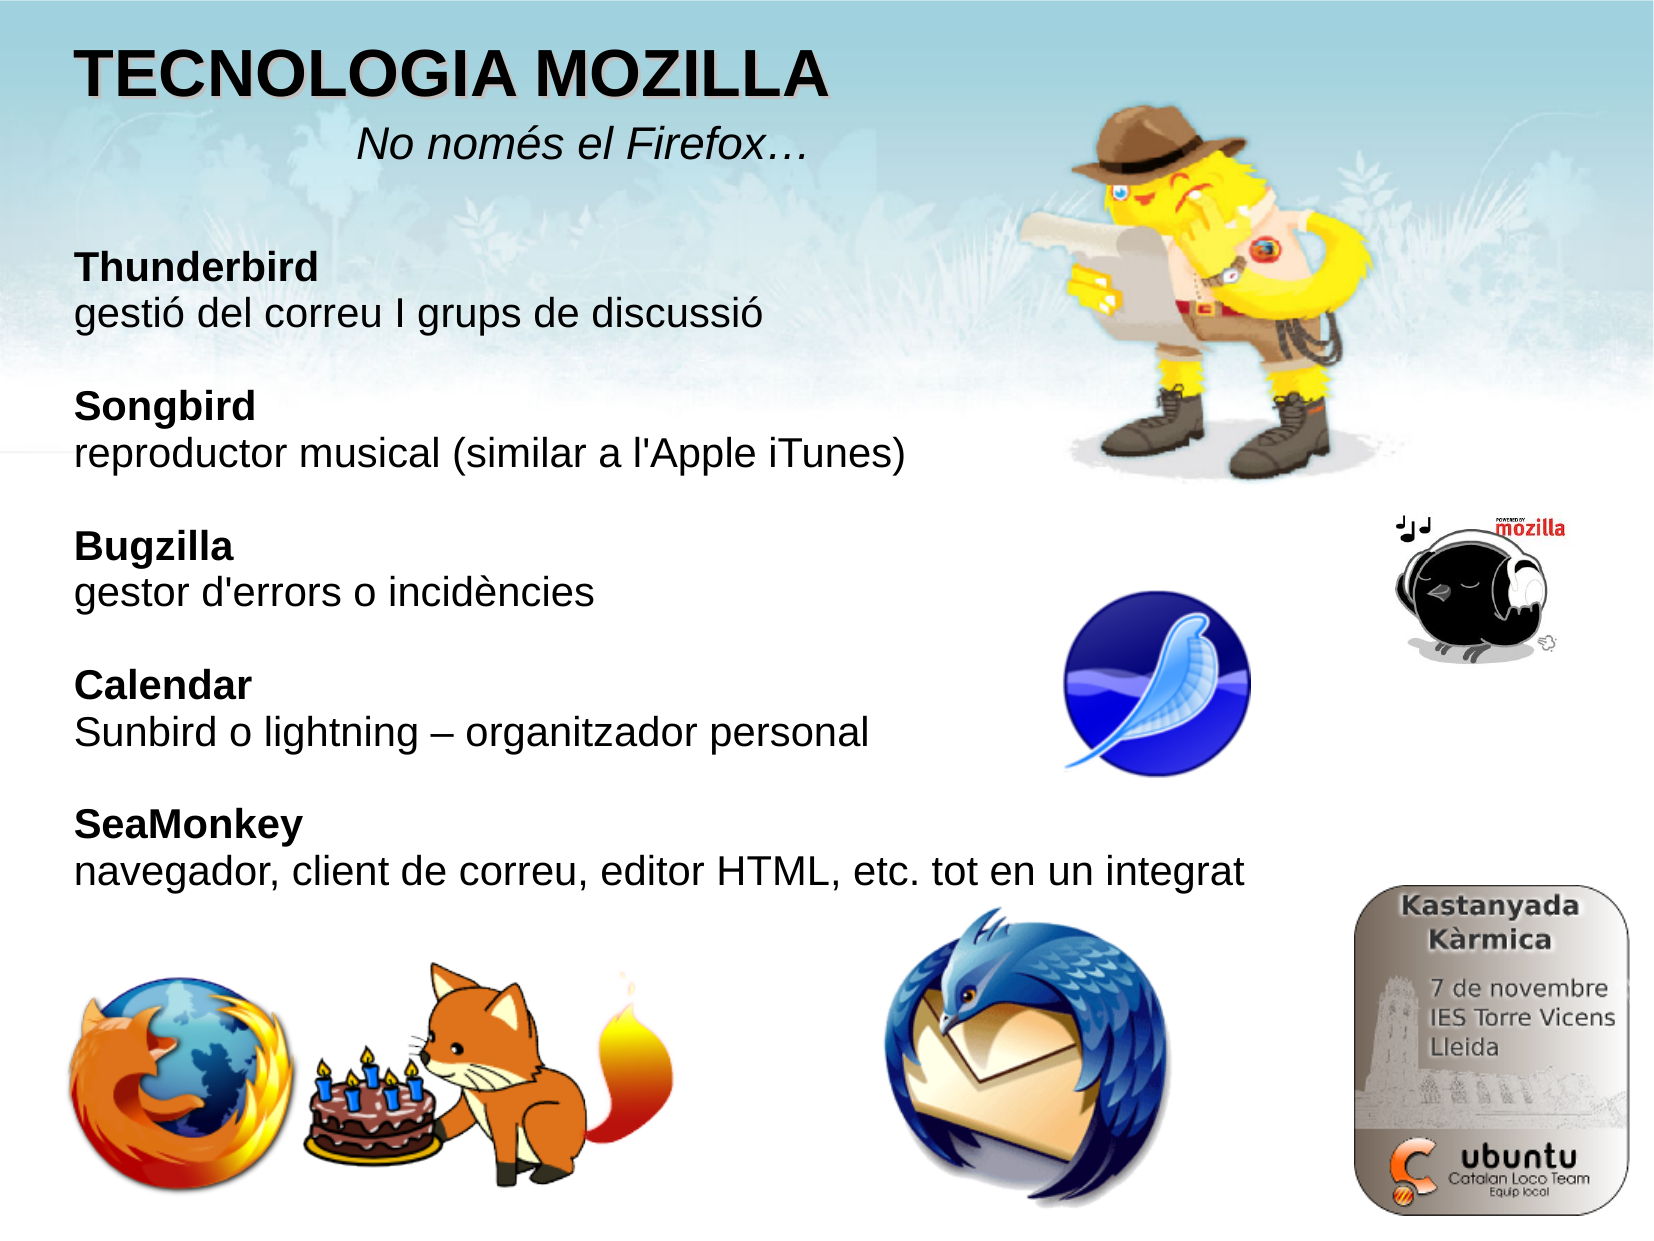

TECNOLOGIA MOZILLA
No només el Firefox…
Thunderbird
gestió del correu I grups de discussió
Songbird
reproductor musical (similar a l'Apple iTunes)
Bugzilla
gestor d'errors o incidències
Calendar
Sunbird o lightning – organitzador personal
SeaMonkey
navegador, client de correu, editor HTML, etc. tot en un integrat